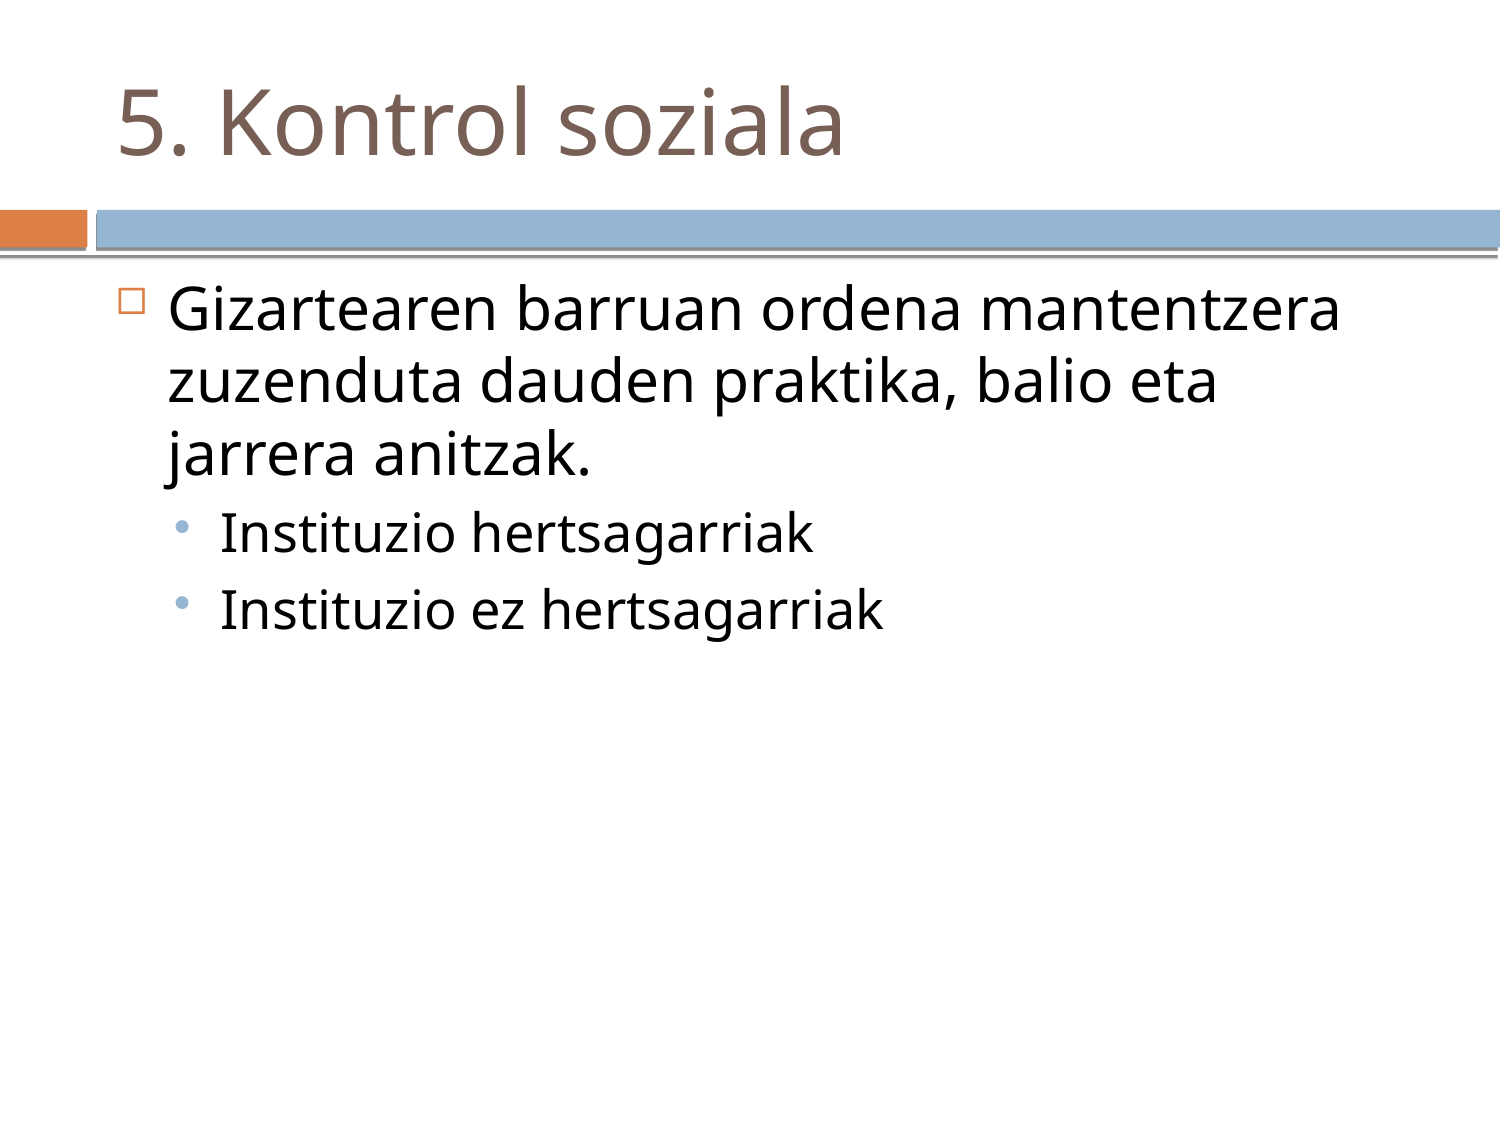

# 5. Kontrol soziala
Gizartearen barruan ordena mantentzera zuzenduta dauden praktika, balio eta jarrera anitzak.
Instituzio hertsagarriak
Instituzio ez hertsagarriak